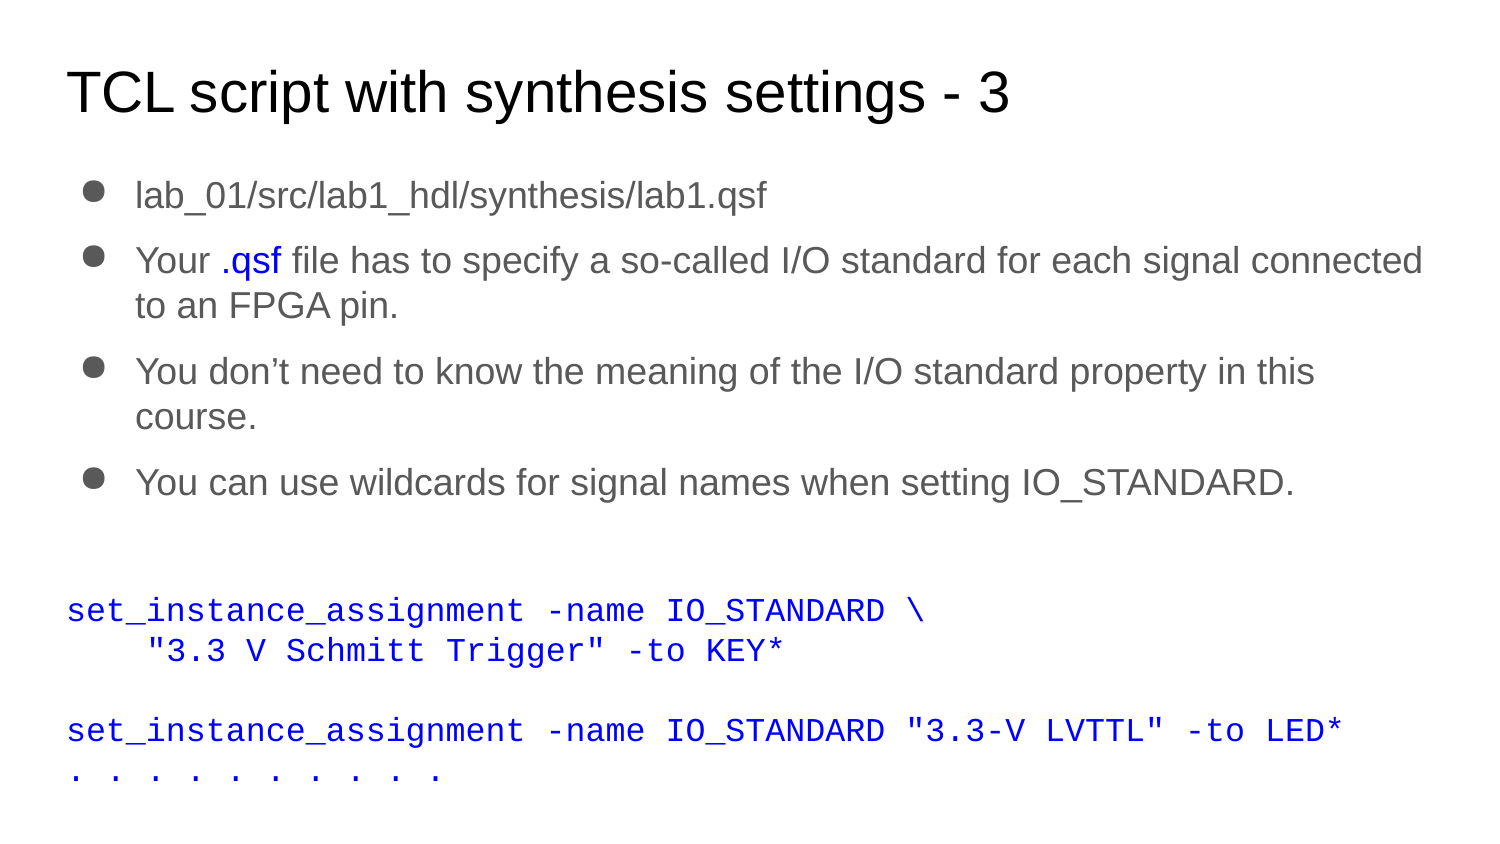

# TCL script with synthesis settings - 3
lab_01/src/lab1_hdl/synthesis/lab1.qsf
Your .qsf file has to specify a so-called I/O standard for each signal connected to an FPGA pin.
You don’t need to know the meaning of the I/O standard property in this course.
You can use wildcards for signal names when setting IO_STANDARD.
set_instance_assignment -name IO_STANDARD \
 "3.3 V Schmitt Trigger" -to KEY*
set_instance_assignment -name IO_STANDARD "3.3-V LVTTL" -to LED*
. . . . . . . . . .